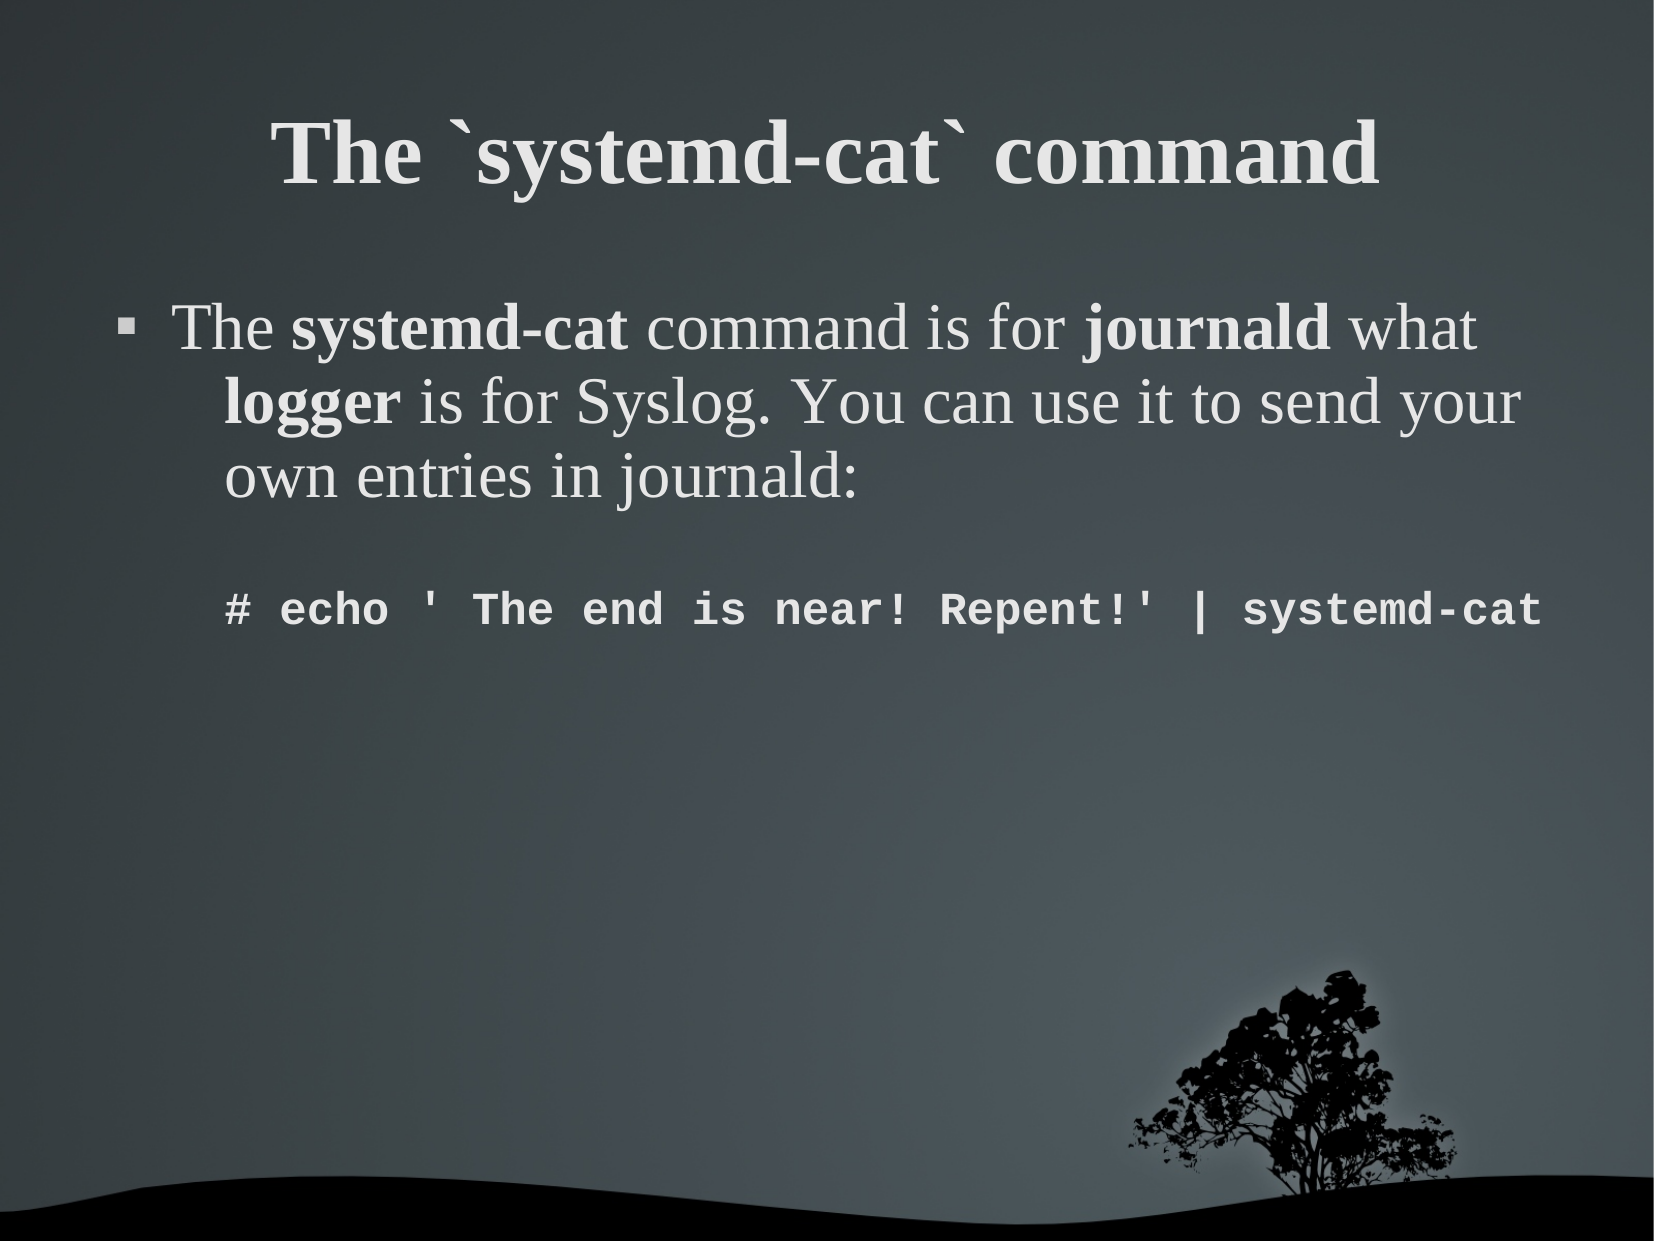

# The `systemd-cat` command
The systemd-cat command is for journald what logger is for Syslog. You can use it to send your own entries in journald:
# echo ' The end is near! Repent!' | systemd-cat